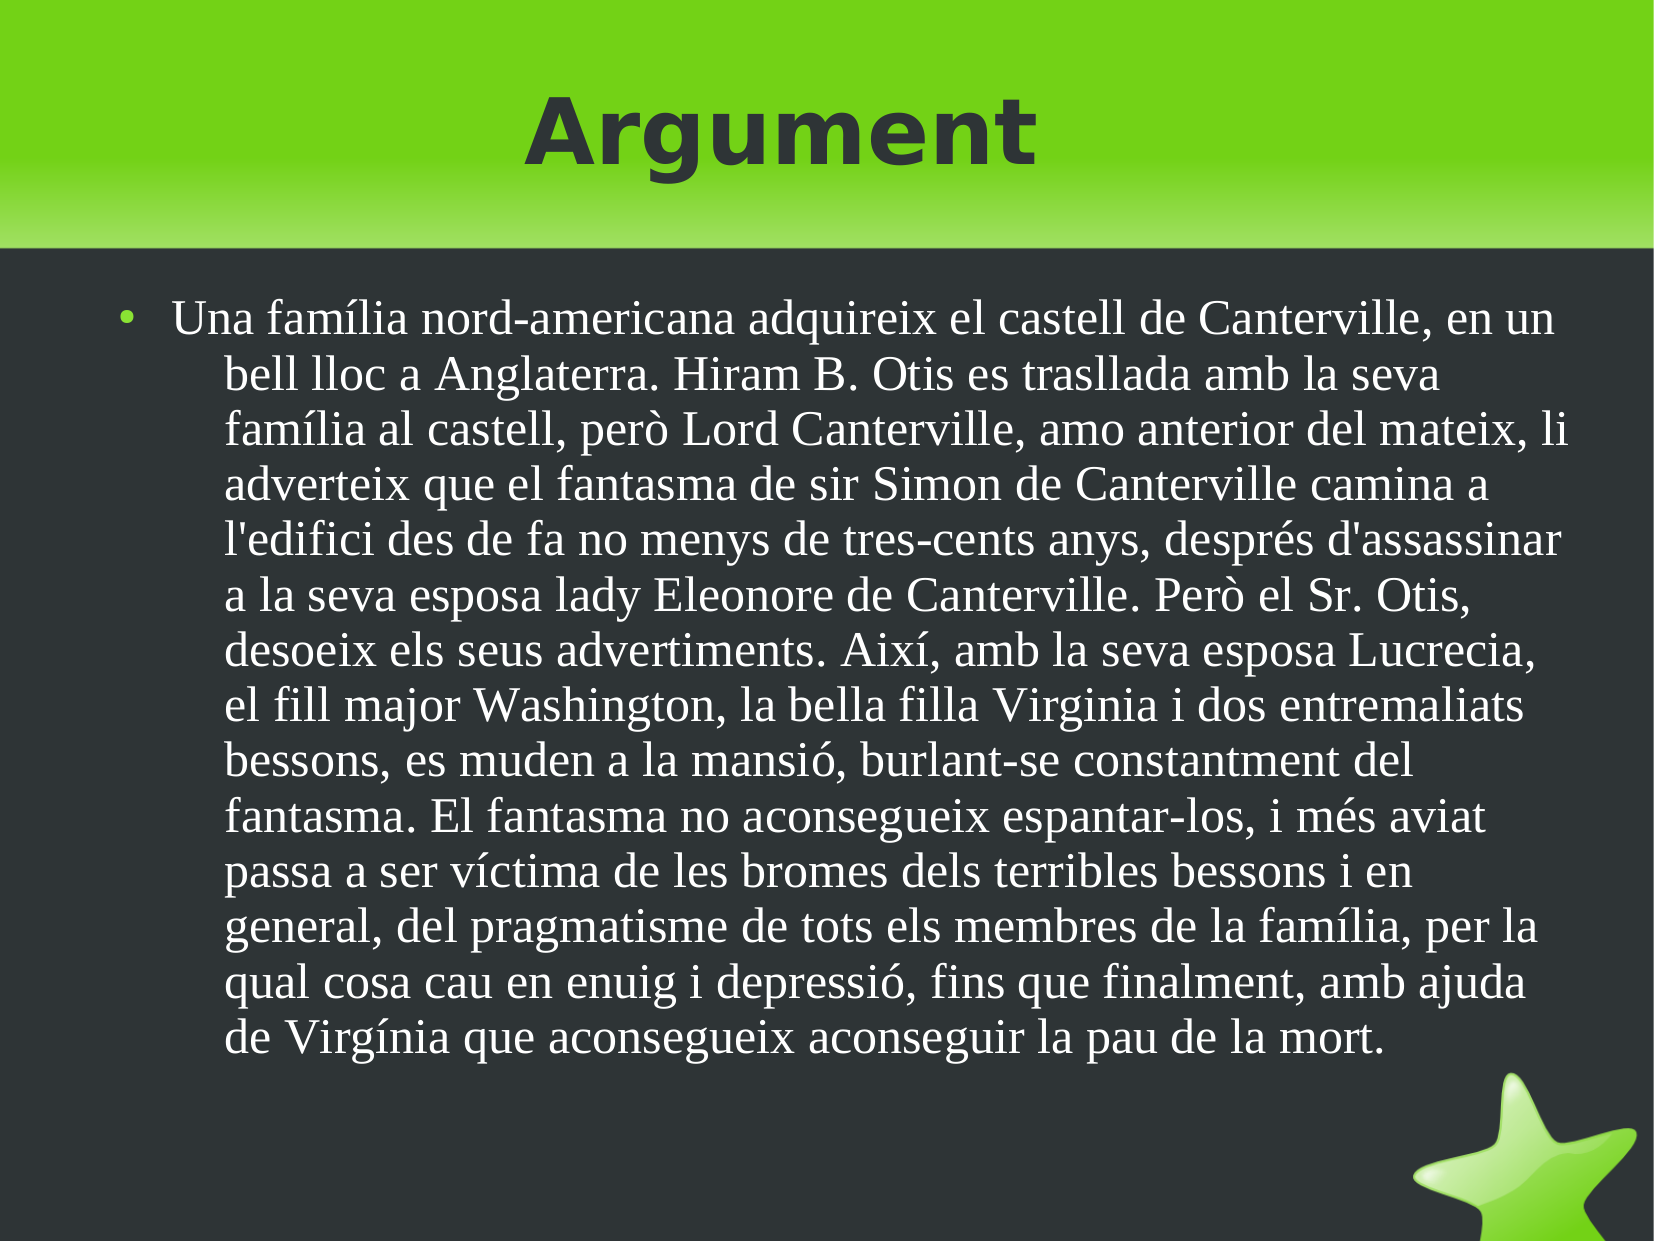

# Argument
Una família nord-americana adquireix el castell de Canterville, en un bell lloc a Anglaterra. Hiram B. Otis es trasllada amb la seva família al castell, però Lord Canterville, amo anterior del mateix, li adverteix que el fantasma de sir Simon de Canterville camina a l'edifici des de fa no menys de tres-cents anys, després d'assassinar a la seva esposa lady Eleonore de Canterville. Però el Sr. Otis, desoeix els seus advertiments. Així, amb la seva esposa Lucrecia, el fill major Washington, la bella filla Virginia i dos entremaliats bessons, es muden a la mansió, burlant-se constantment del fantasma. El fantasma no aconsegueix espantar-los, i més aviat passa a ser víctima de les bromes dels terribles bessons i en general, del pragmatisme de tots els membres de la família, per la qual cosa cau en enuig i depressió, fins que finalment, amb ajuda de Virgínia que aconsegueix aconseguir la pau de la mort.